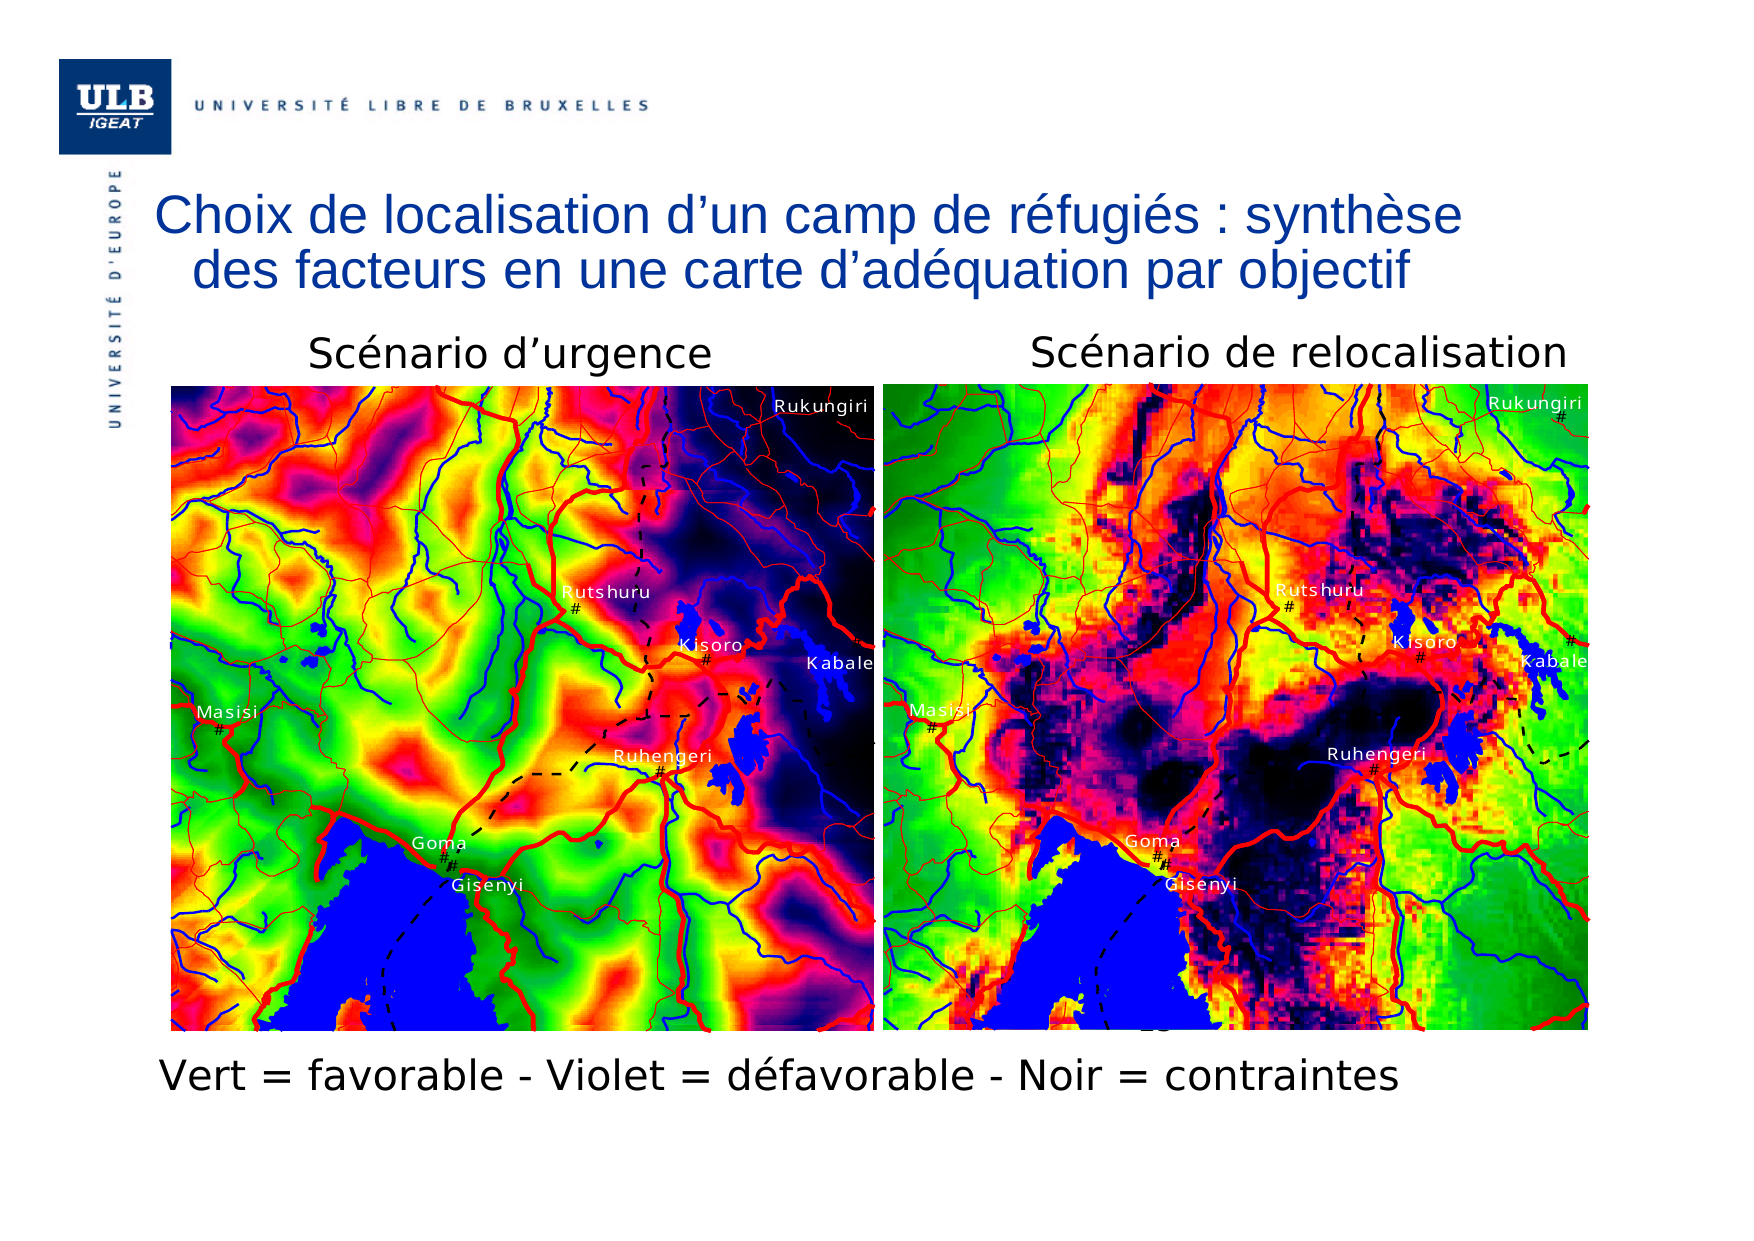

# Choix de localisation d’un camp de réfugiés : synthèse des facteurs en une carte d’adéquation par objectif
Scénario de relocalisation
Scénario d’urgence
Vert = favorable - Violet = défavorable - Noir = contraintes